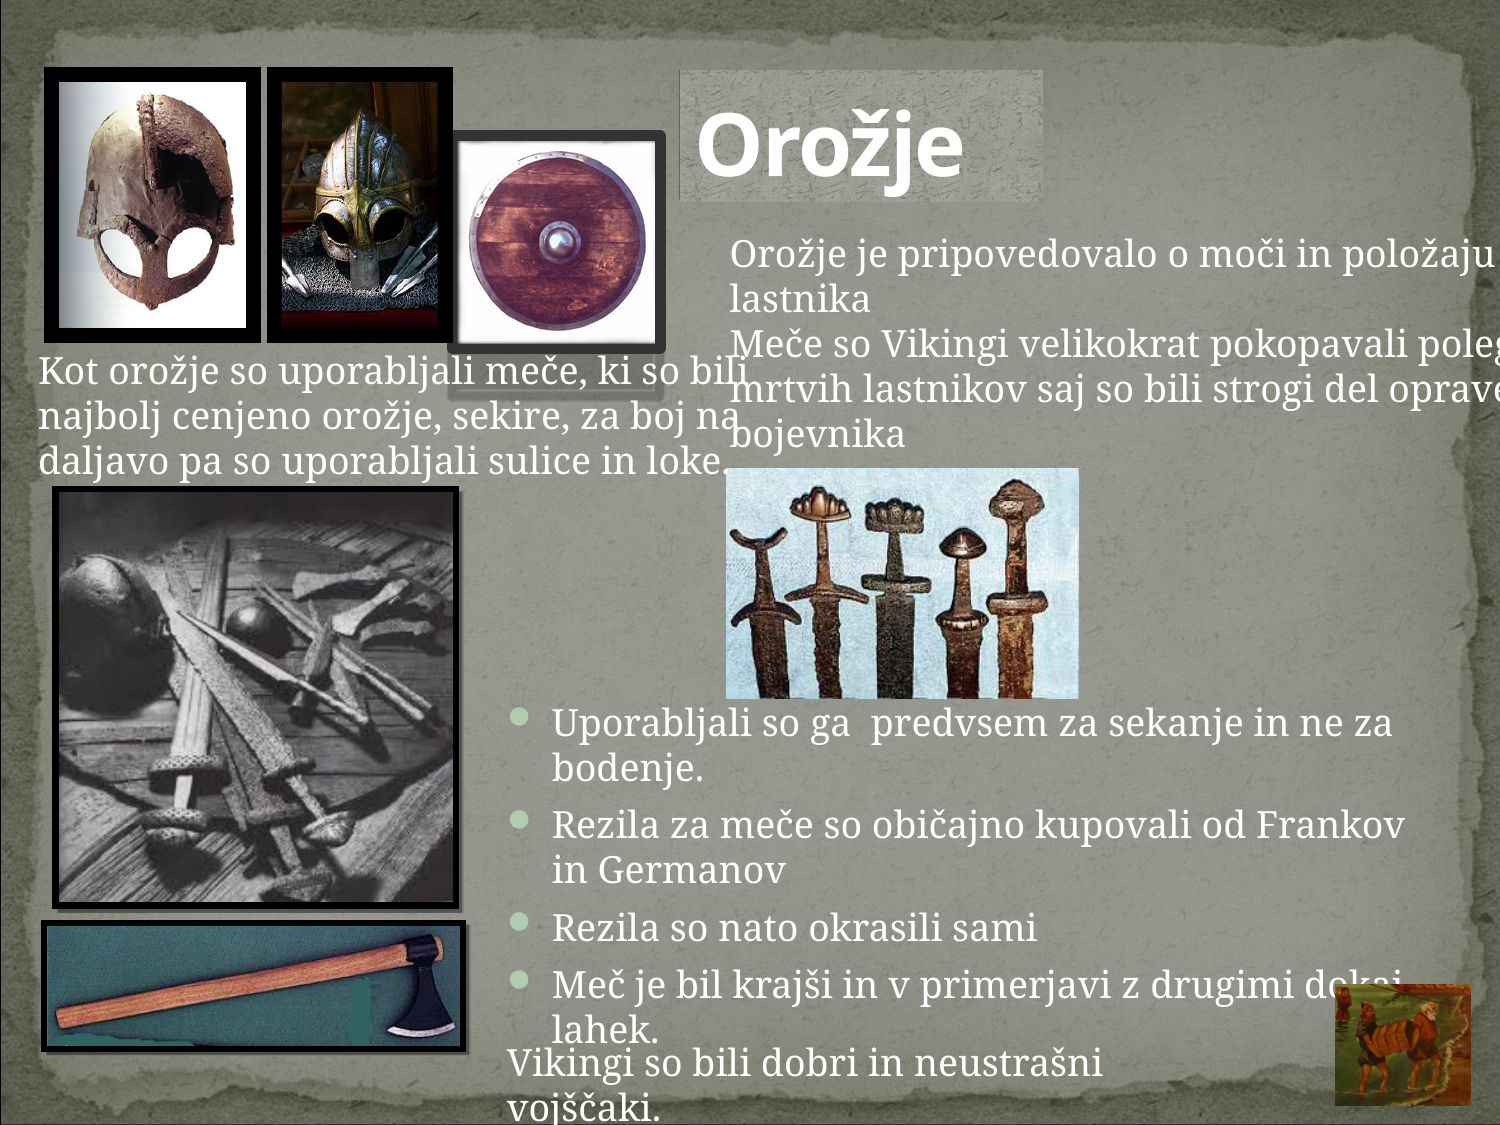

Orožje
Orožje je pripovedovalo o moči in položaju lastnika
Meče so Vikingi velikokrat pokopavali poleg mrtvih lastnikov saj so bili strogi del oprave bojevnika
Kot orožje so uporabljali meče, ki so bili najbolj cenjeno orožje, sekire, za boj na daljavo pa so uporabljali sulice in loke.
# Uporabljali so ga predvsem za sekanje in ne za bodenje.
Rezila za meče so običajno kupovali od Frankov in Germanov
Rezila so nato okrasili sami
Meč je bil krajši in v primerjavi z drugimi dokaj lahek.
Vikingi so bili dobri in neustrašni vojščaki.